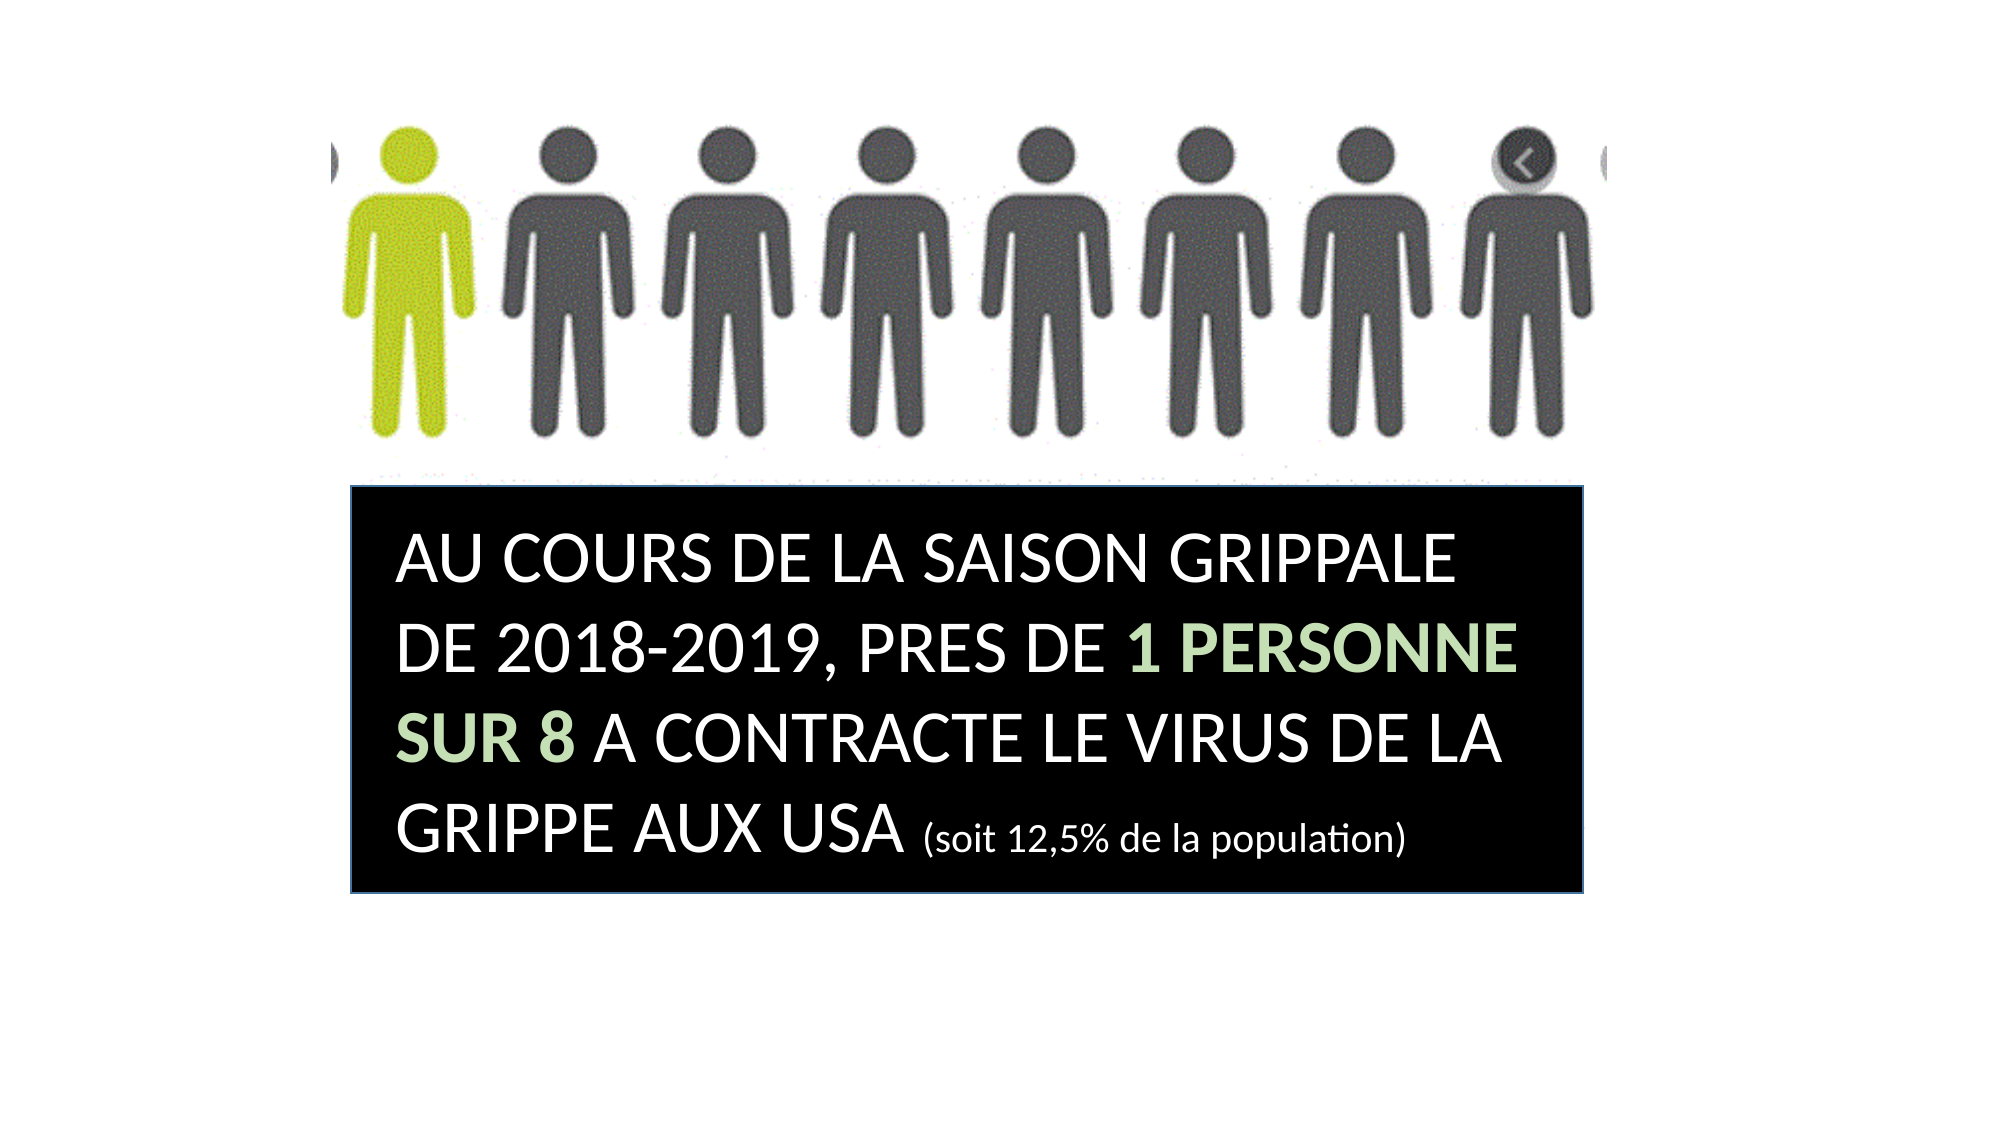

AU COURS DE LA SAISON GRIPPALE
DE 2018-2019, PRES DE 1 PERSONNE
SUR 8 A CONTRACTE LE VIRUS DE LA
GRIPPE AUX USA (soit 12,5% de la population)